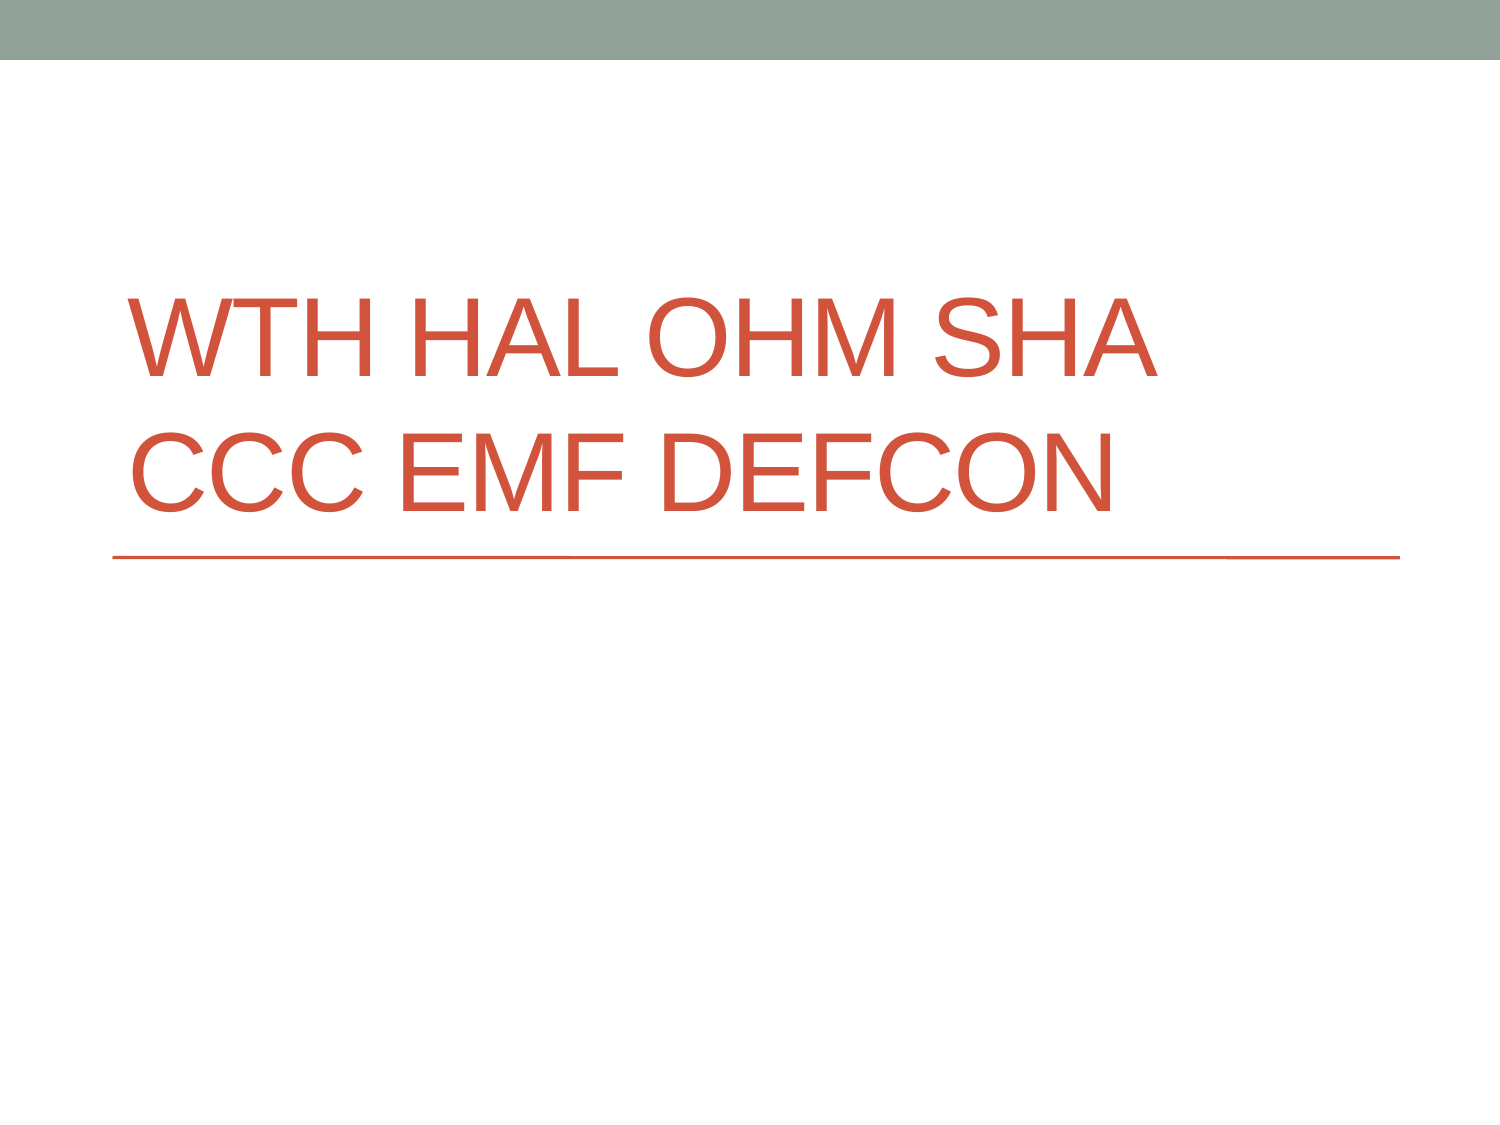

# WTH HAL OHM SHA CCC EMF DEFCON